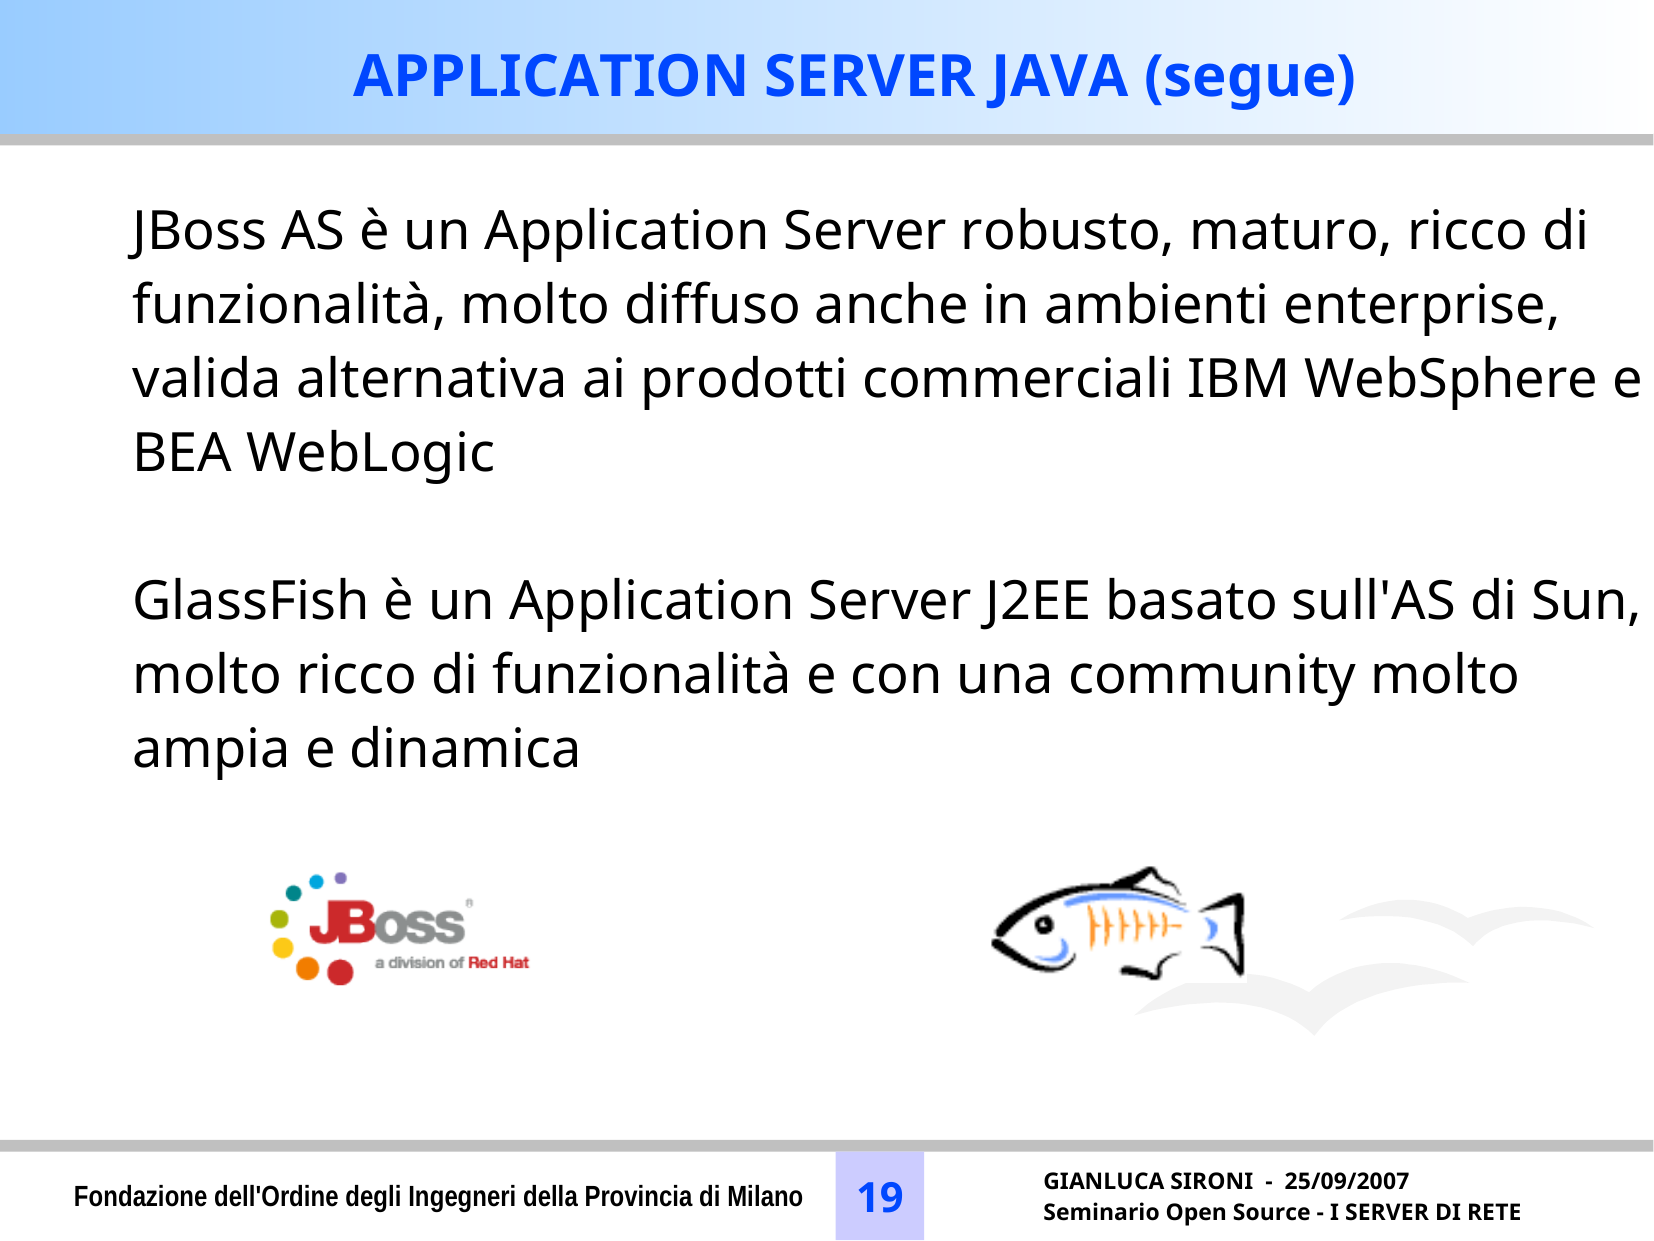

# APPLICATION SERVER JAVA (segue)
JBoss AS è un Application Server robusto, maturo, ricco di funzionalità, molto diffuso anche in ambienti enterprise, valida alternativa ai prodotti commerciali IBM WebSphere e BEA WebLogic
GlassFish è un Application Server J2EE basato sull'AS di Sun, molto ricco di funzionalità e con una community molto ampia e dinamica